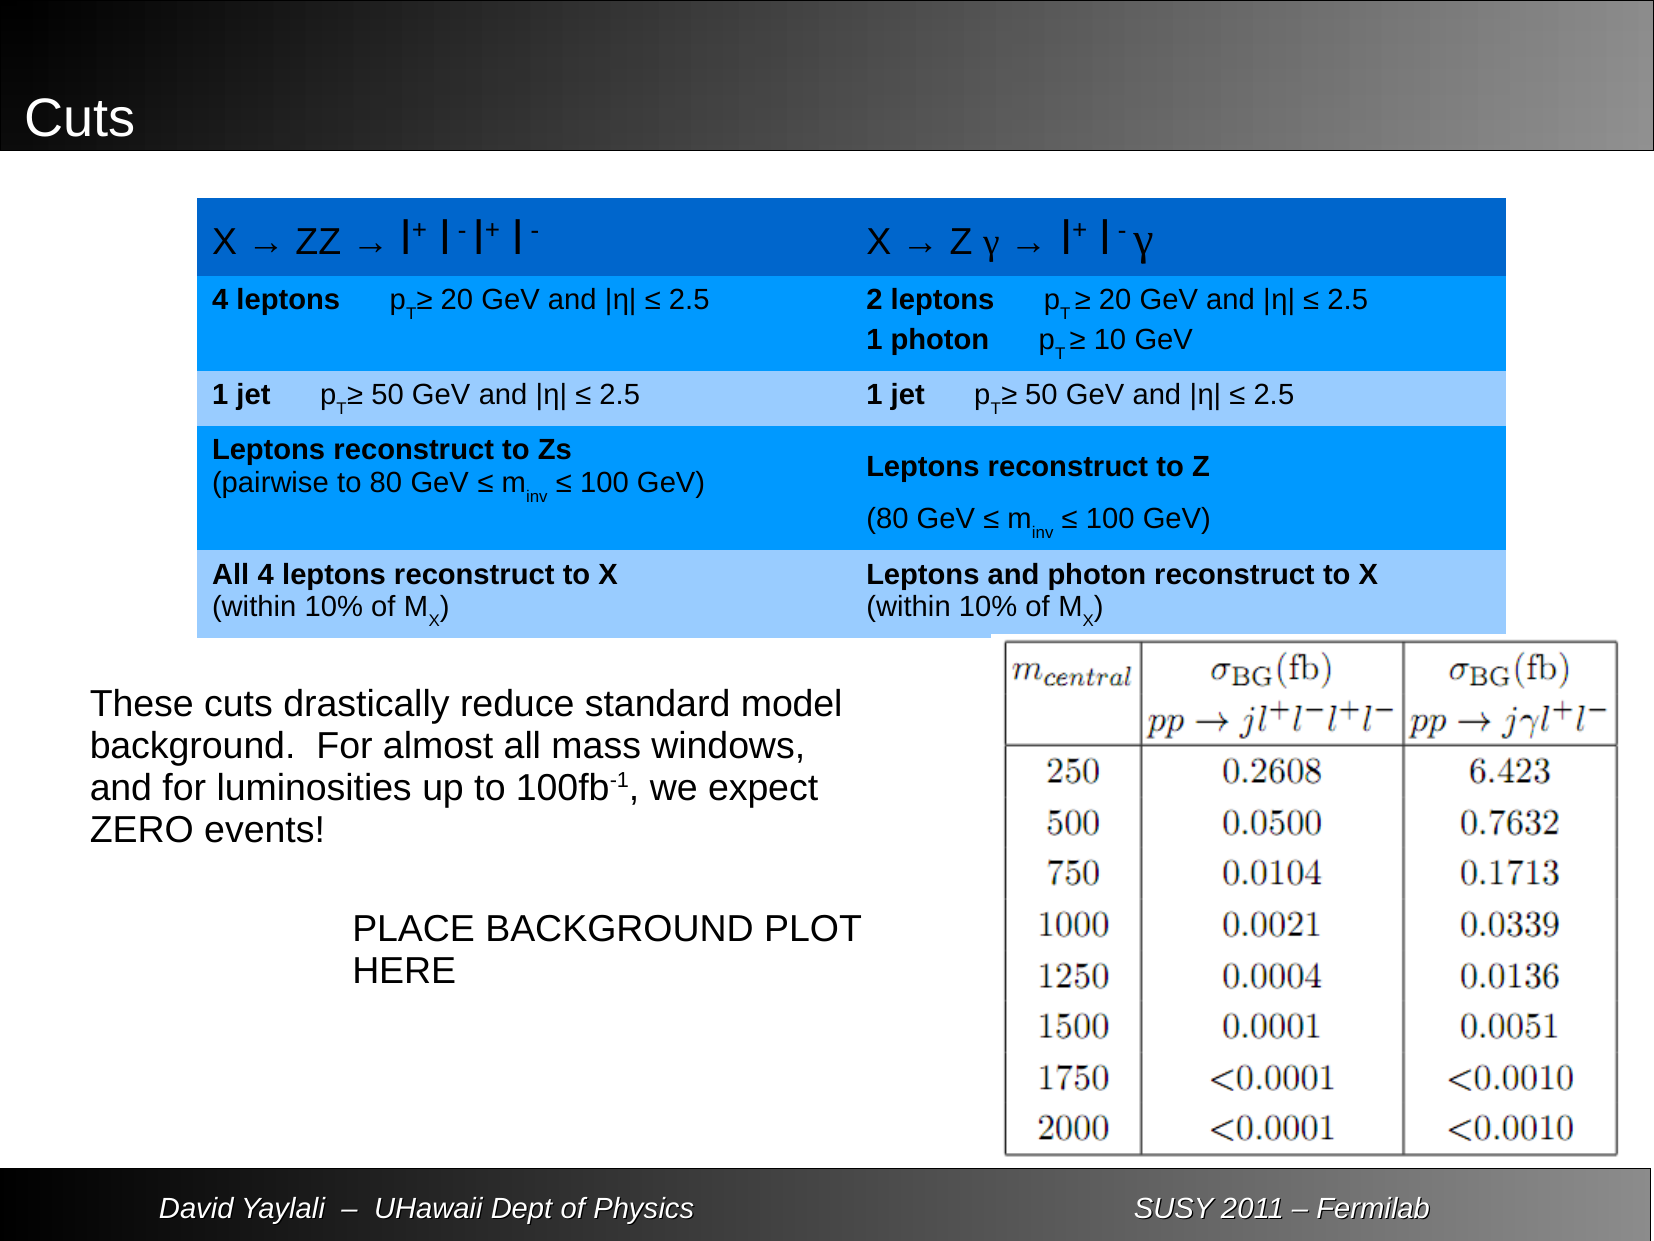

Cuts
| X → ZZ → l+ l - l+ l - | X → Z γ → l+ l - γ |
| --- | --- |
| 4 leptons pT≥ 20 GeV and |η| ≤ 2.5 | 2 leptons pT ≥ 20 GeV and |η| ≤ 2.5 1 photon pT ≥ 10 GeV |
| 1 jet pT≥ 50 GeV and |η| ≤ 2.5 | 1 jet pT≥ 50 GeV and |η| ≤ 2.5 |
| Leptons reconstruct to Zs (pairwise to 80 GeV ≤ minv ≤ 100 GeV) | Leptons reconstruct to Z (80 GeV ≤ minv ≤ 100 GeV) |
| All 4 leptons reconstruct to X (within 10% of MX) | Leptons and photon reconstruct to X (within 10% of MX) |
These cuts drastically reduce standard model background. For almost all mass windows, and for luminosities up to 100fb-1, we expect ZERO events!
PLACE BACKGROUND PLOT HERE